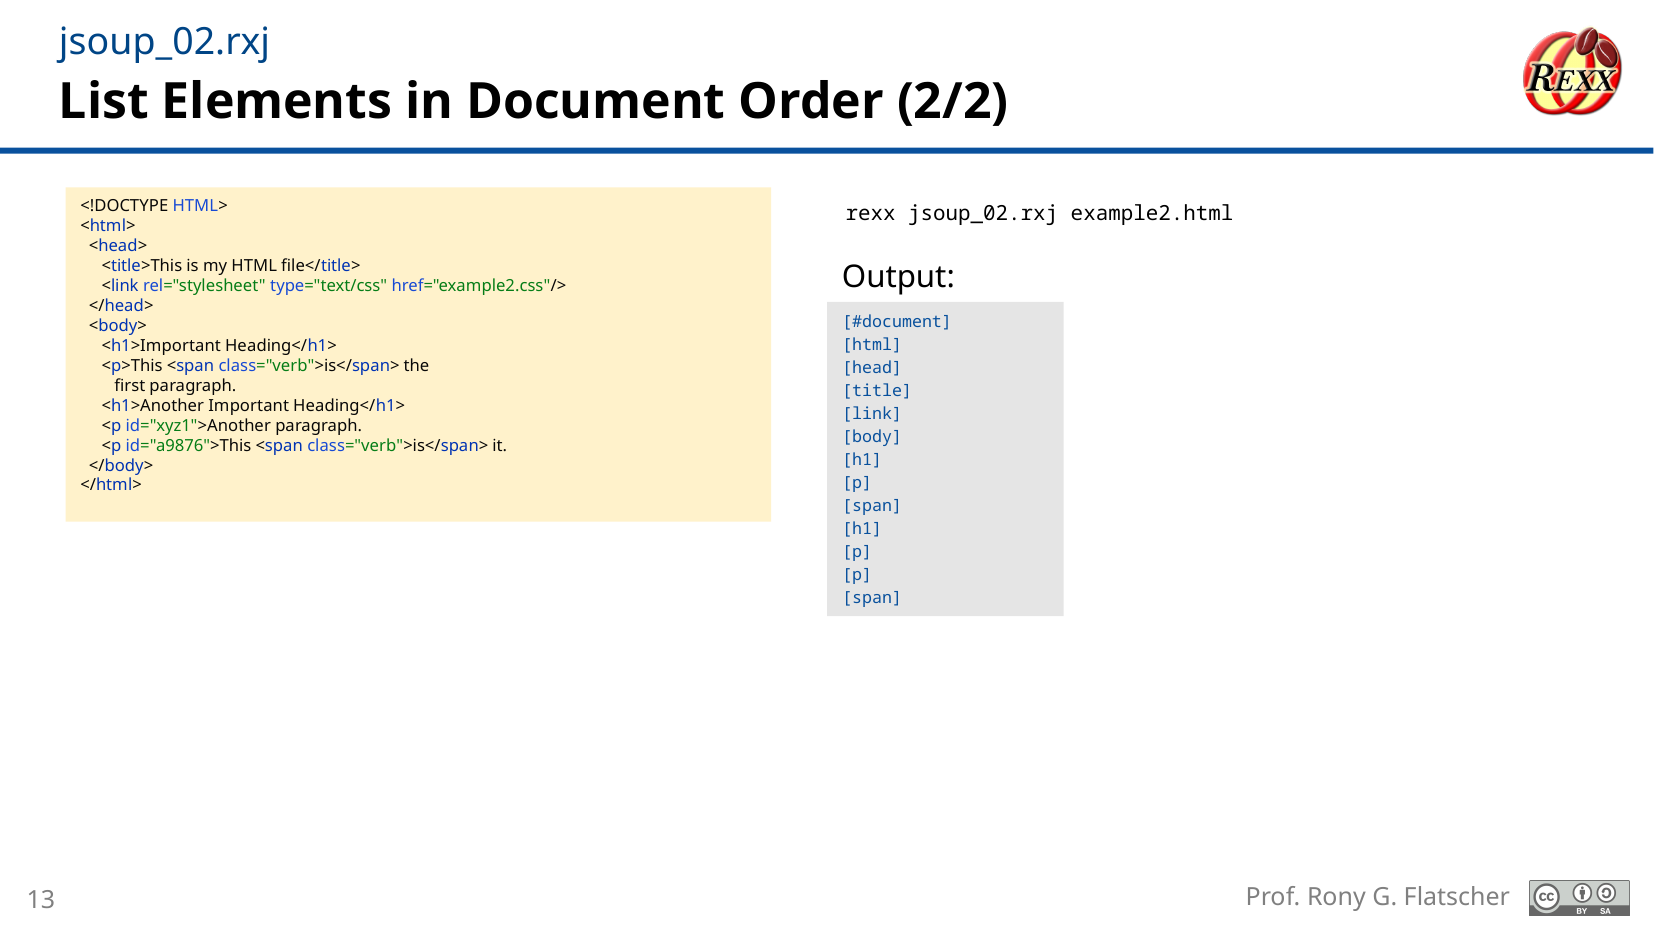

# jsoup_02.rxj List Elements in Document Order (2/2)
<!DOCTYPE HTML>
<html>
 <head>
 <title>This is my HTML file</title>
 <link rel="stylesheet" type="text/css" href="example2.css"/>
 </head>
 <body>
 <h1>Important Heading</h1>
 <p>This <span class="verb">is</span> the
 first paragraph.
 <h1>Another Important Heading</h1>
 <p id="xyz1">Another paragraph.
 <p id="a9876">This <span class="verb">is</span> it.
 </body>
</html>
rexx jsoup_02.rxj example2.html
Output:
[#document]
[html]
[head]
[title]
[link]
[body]
[h1]
[p]
[span]
[h1]
[p]
[p]
[span]